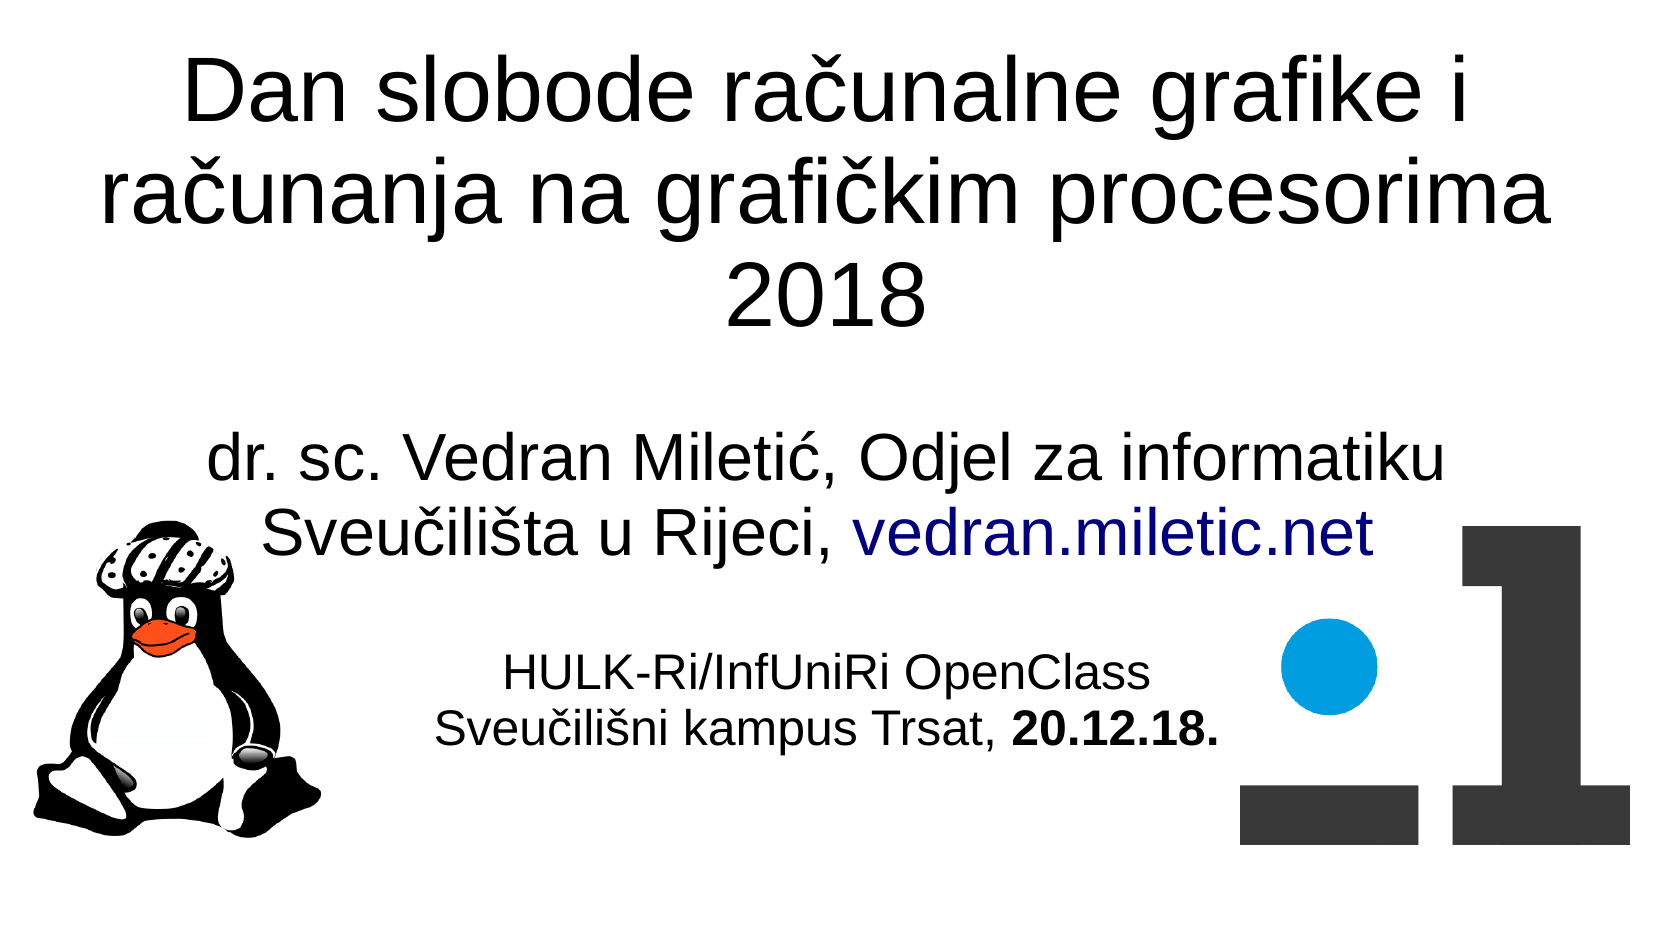

# Dan slobode računalne grafike i računanja na grafičkim procesorima 2018
dr. sc. Vedran Miletić, Odjel za informatiku Sveučilišta u Rijeci, vedran.miletic.net
HULK-Ri/InfUniRi OpenClass
Sveučilišni kampus Trsat, 20.12.18.